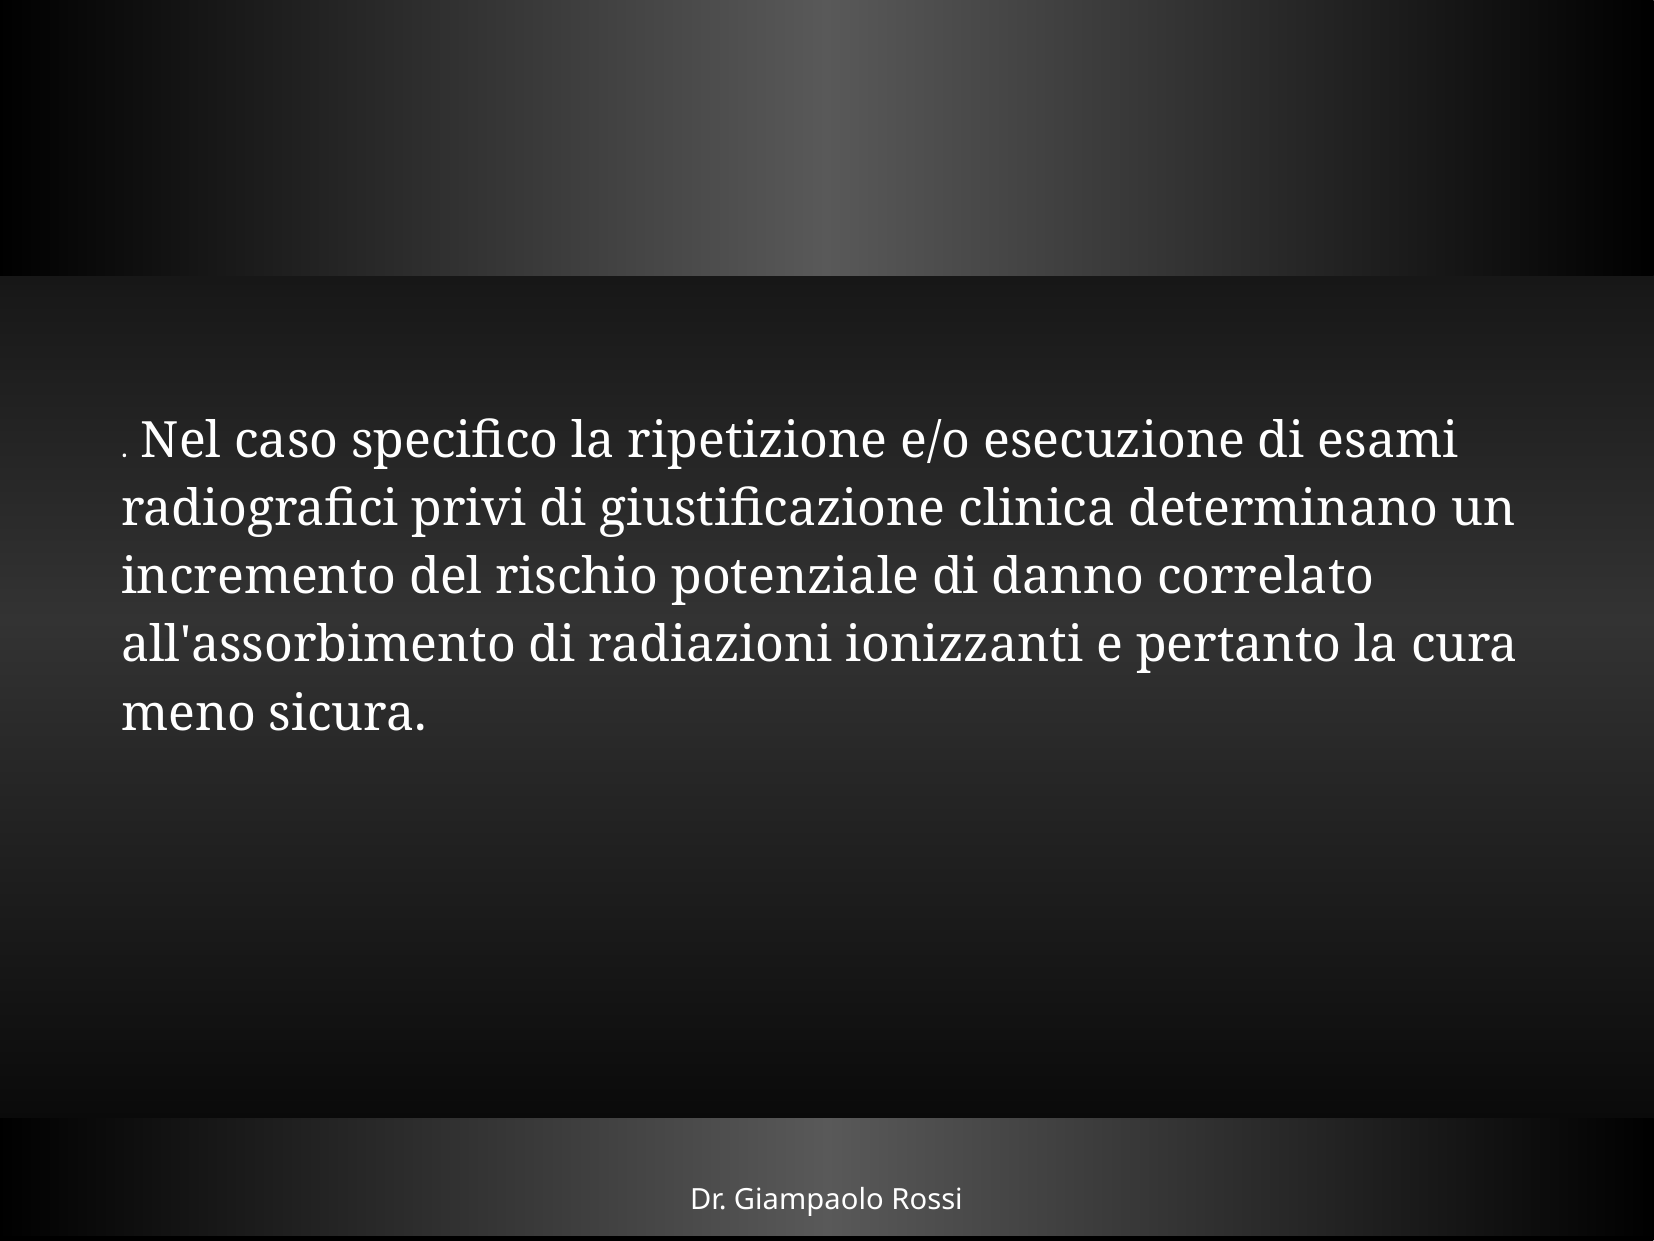

#
. Nel caso specifico la ripetizione e/o esecuzione di esami radiografici privi di giustificazione clinica determinano un incremento del rischio potenziale di danno correlato all'assorbimento di radiazioni ionizzanti e pertanto la cura meno sicura.